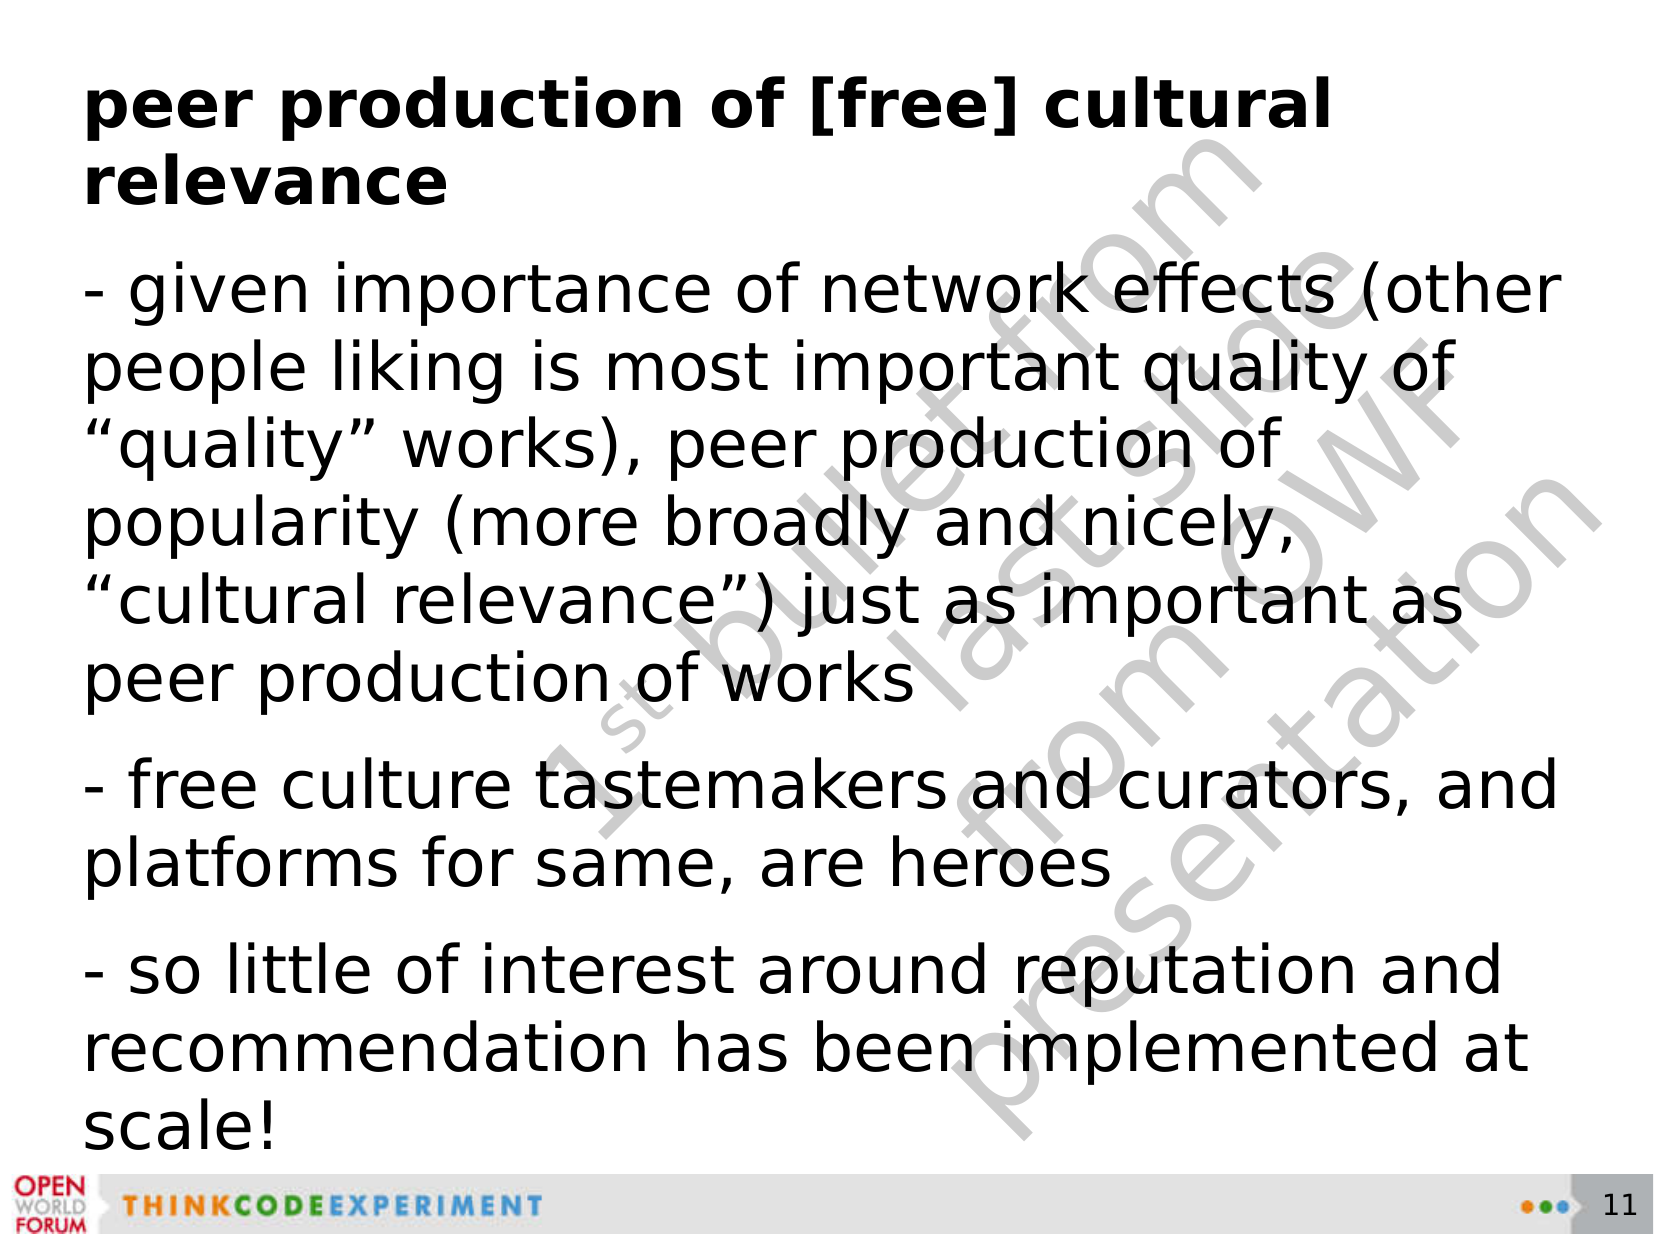

# peer production of [free] cultural relevance
- given importance of network effects (other people liking is most important quality of “quality” works), peer production of popularity (more broadly and nicely, “cultural relevance”) just as important as peer production of works
- free culture tastemakers and curators, and platforms for same, are heroes
- so little of interest around reputation and recommendation has been implemented at scale!
1st bullet from
last slide
from OWF
presentation